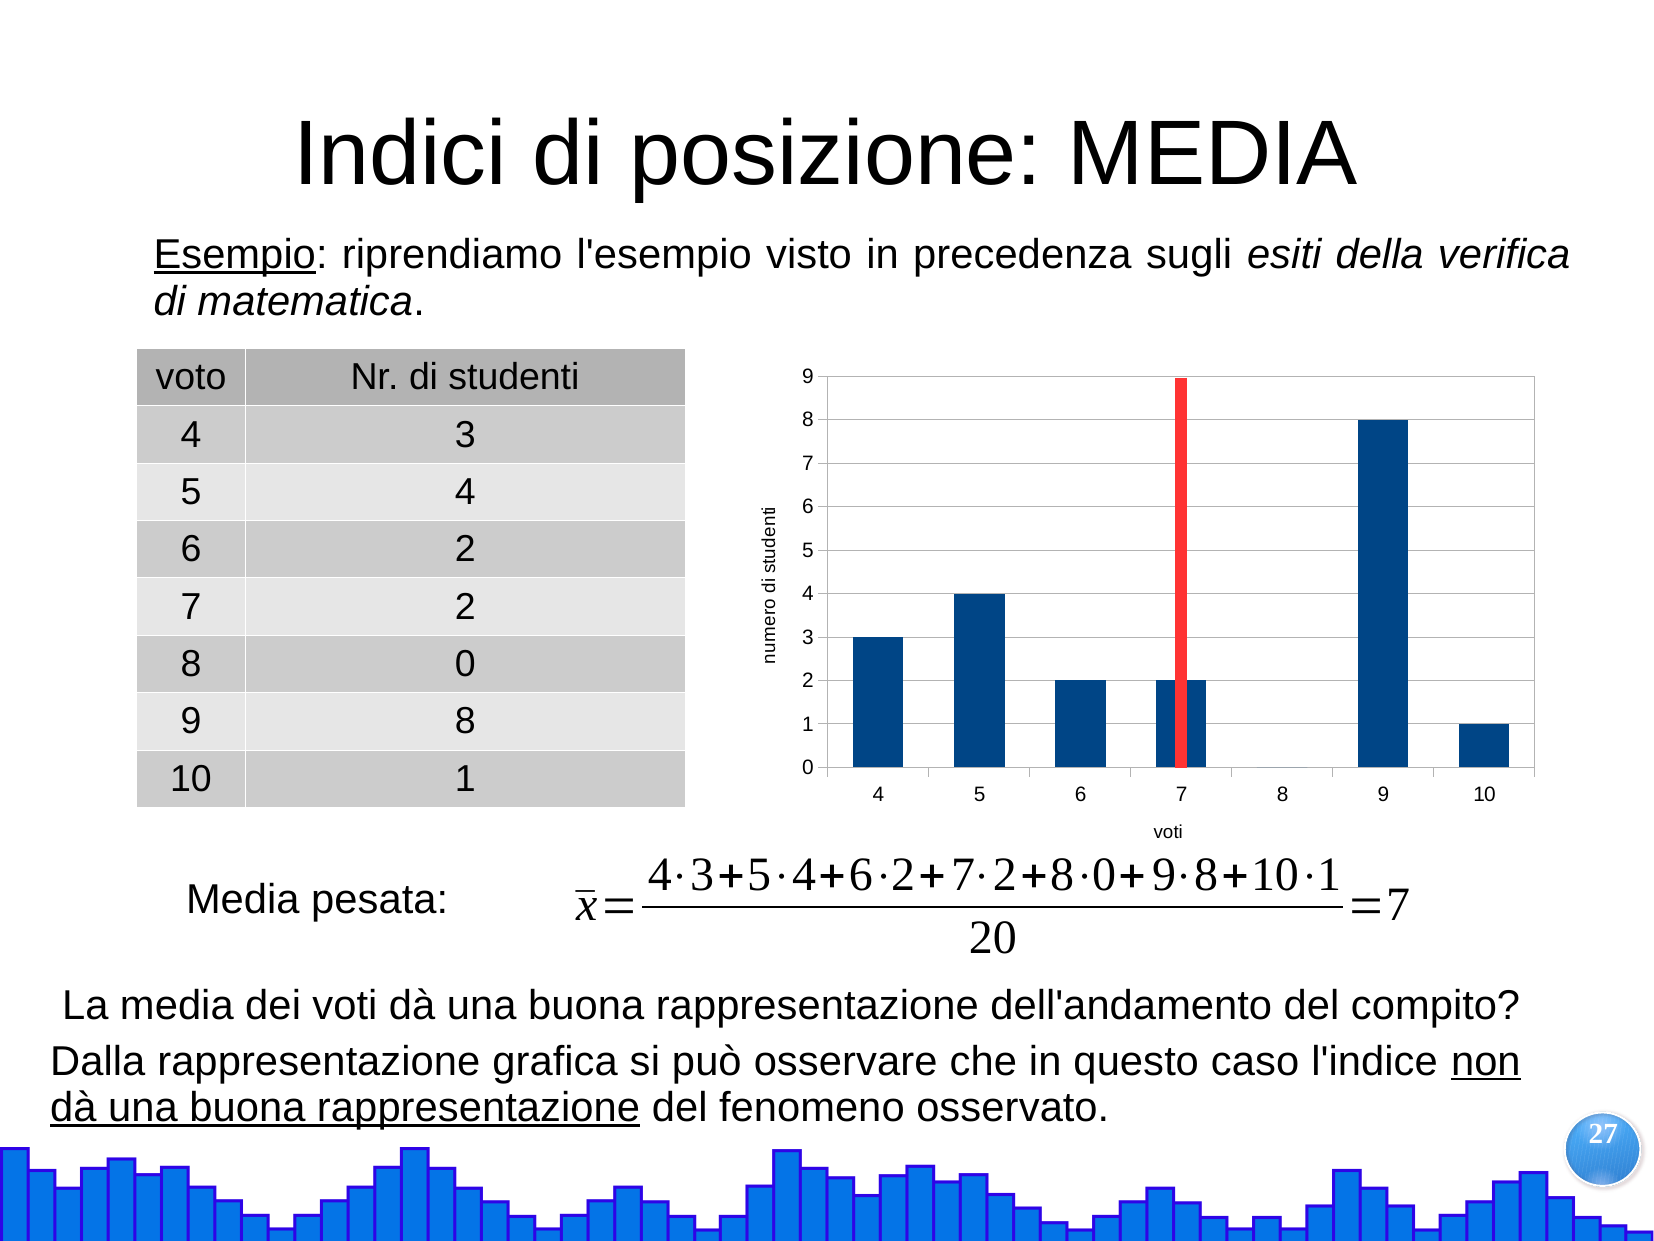

# Indici di posizione: MEDIA
Esempio: riprendiamo l'esempio visto in precedenza sugli esiti della verifica di matematica.
| voto | Nr. di studenti |
| --- | --- |
| 4 | 3 |
| 5 | 4 |
| 6 | 2 |
| 7 | 2 |
| 8 | 0 |
| 9 | 8 |
| 10 | 1 |
### Chart
| Category | Colonna 1 |
|---|---|
| 4 | 3.0 |
| 5 | 4.0 |
| 6 | 2.0 |
| 7 | 2.0 |
| 8 | 0.0 |
| 9 | 8.0 |
| 10 | 1.0 |
Media pesata:
La media dei voti dà una buona rappresentazione dell'andamento del compito?
Dalla rappresentazione grafica si può osservare che in questo caso l'indice non dà una buona rappresentazione del fenomeno osservato.
27